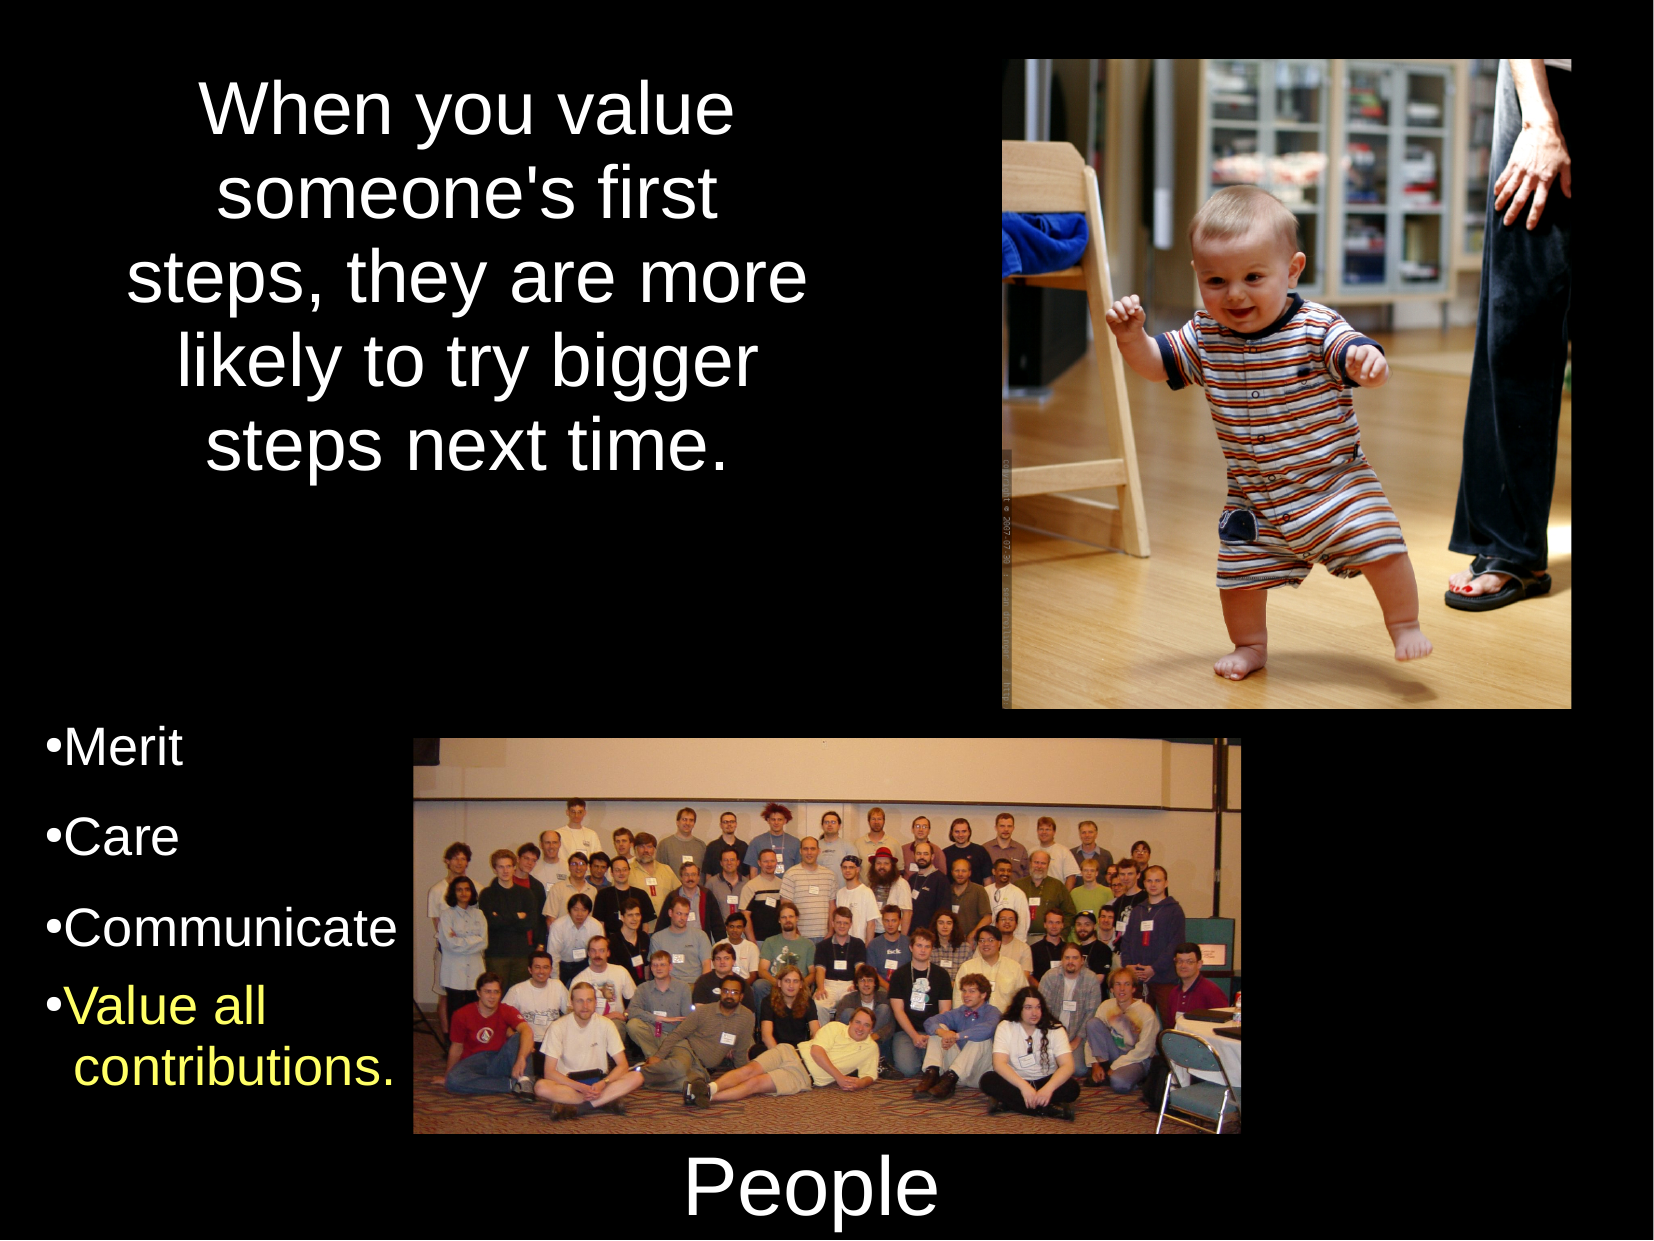

When you value someone's first steps, they are more likely to try bigger steps next time.
Merit
Care
Communicate
Value all contributions.
People